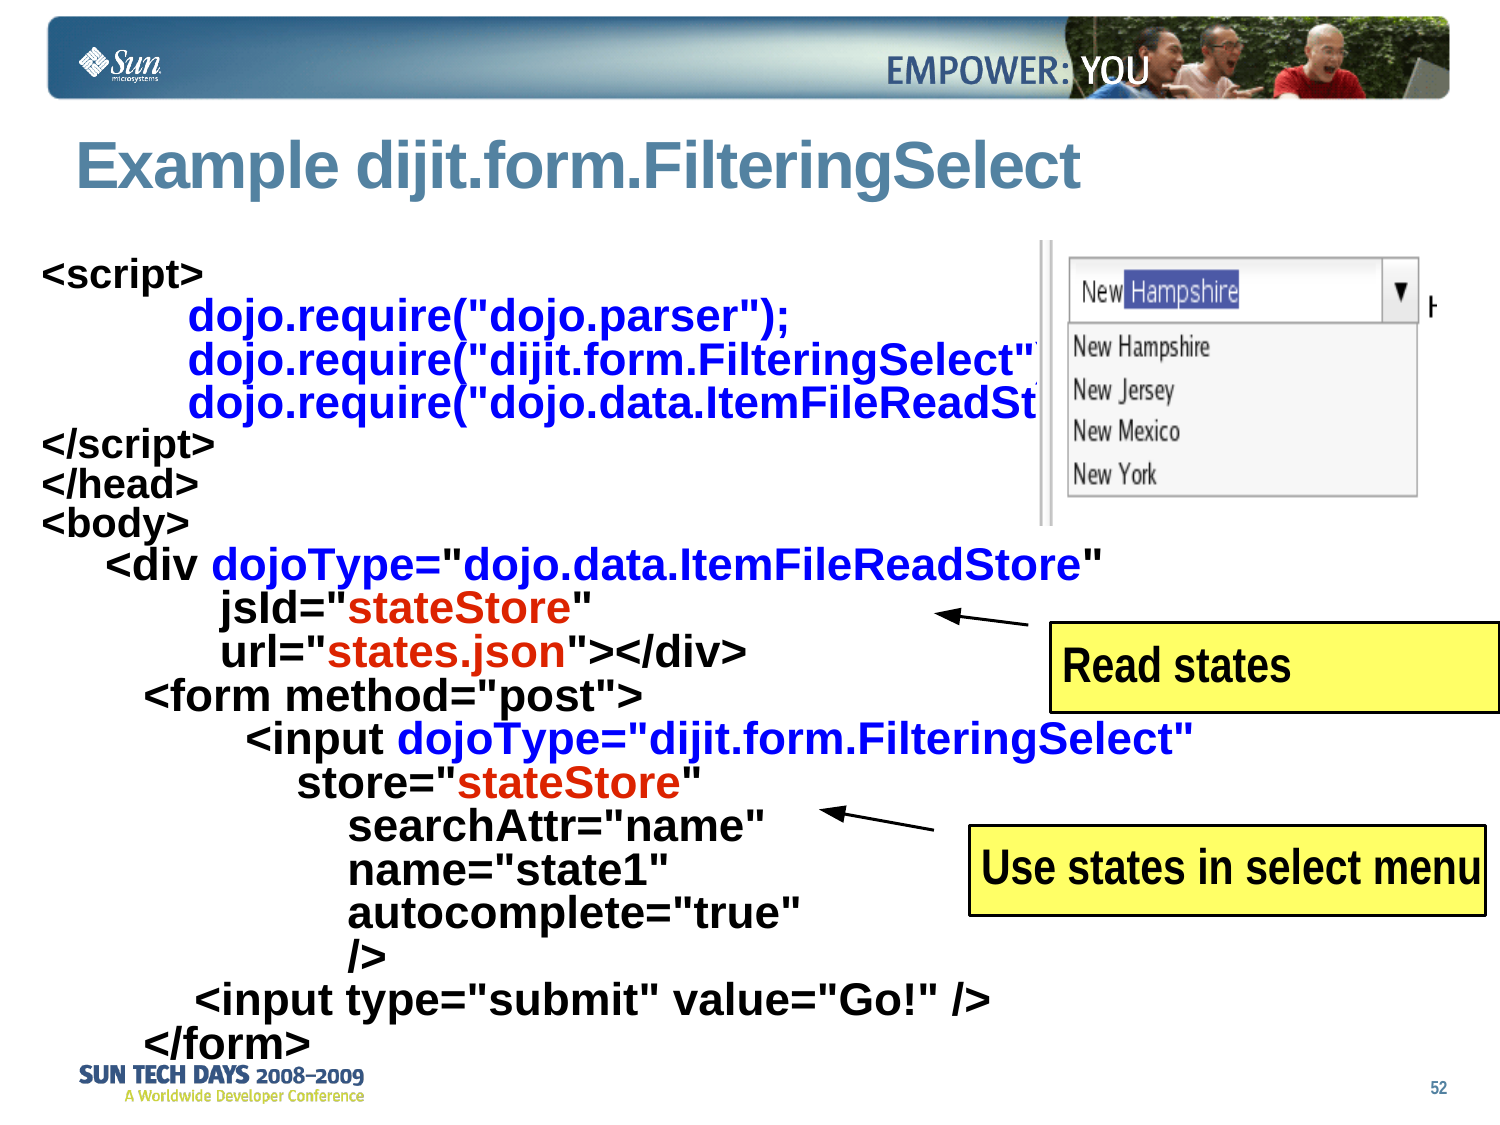

# Example dijit.form.FilteringSelect
<script>
 dojo.require("dojo.parser");
 dojo.require("dijit.form.FilteringSelect");
 dojo.require("dojo.data.ItemFileReadStore");
</script>
</head>
<body>
 <div dojoType="dojo.data.ItemFileReadStore"
 jsId="stateStore"
 url="states.json"></div>
 <form method="post">
 <input dojoType="dijit.form.FilteringSelect"
 store="stateStore"
 searchAttr="name"
 name="state1"
 autocomplete="true"
 />
 <input type="submit" value="Go!" />
 </form>
 Read states
 Use states in select menu